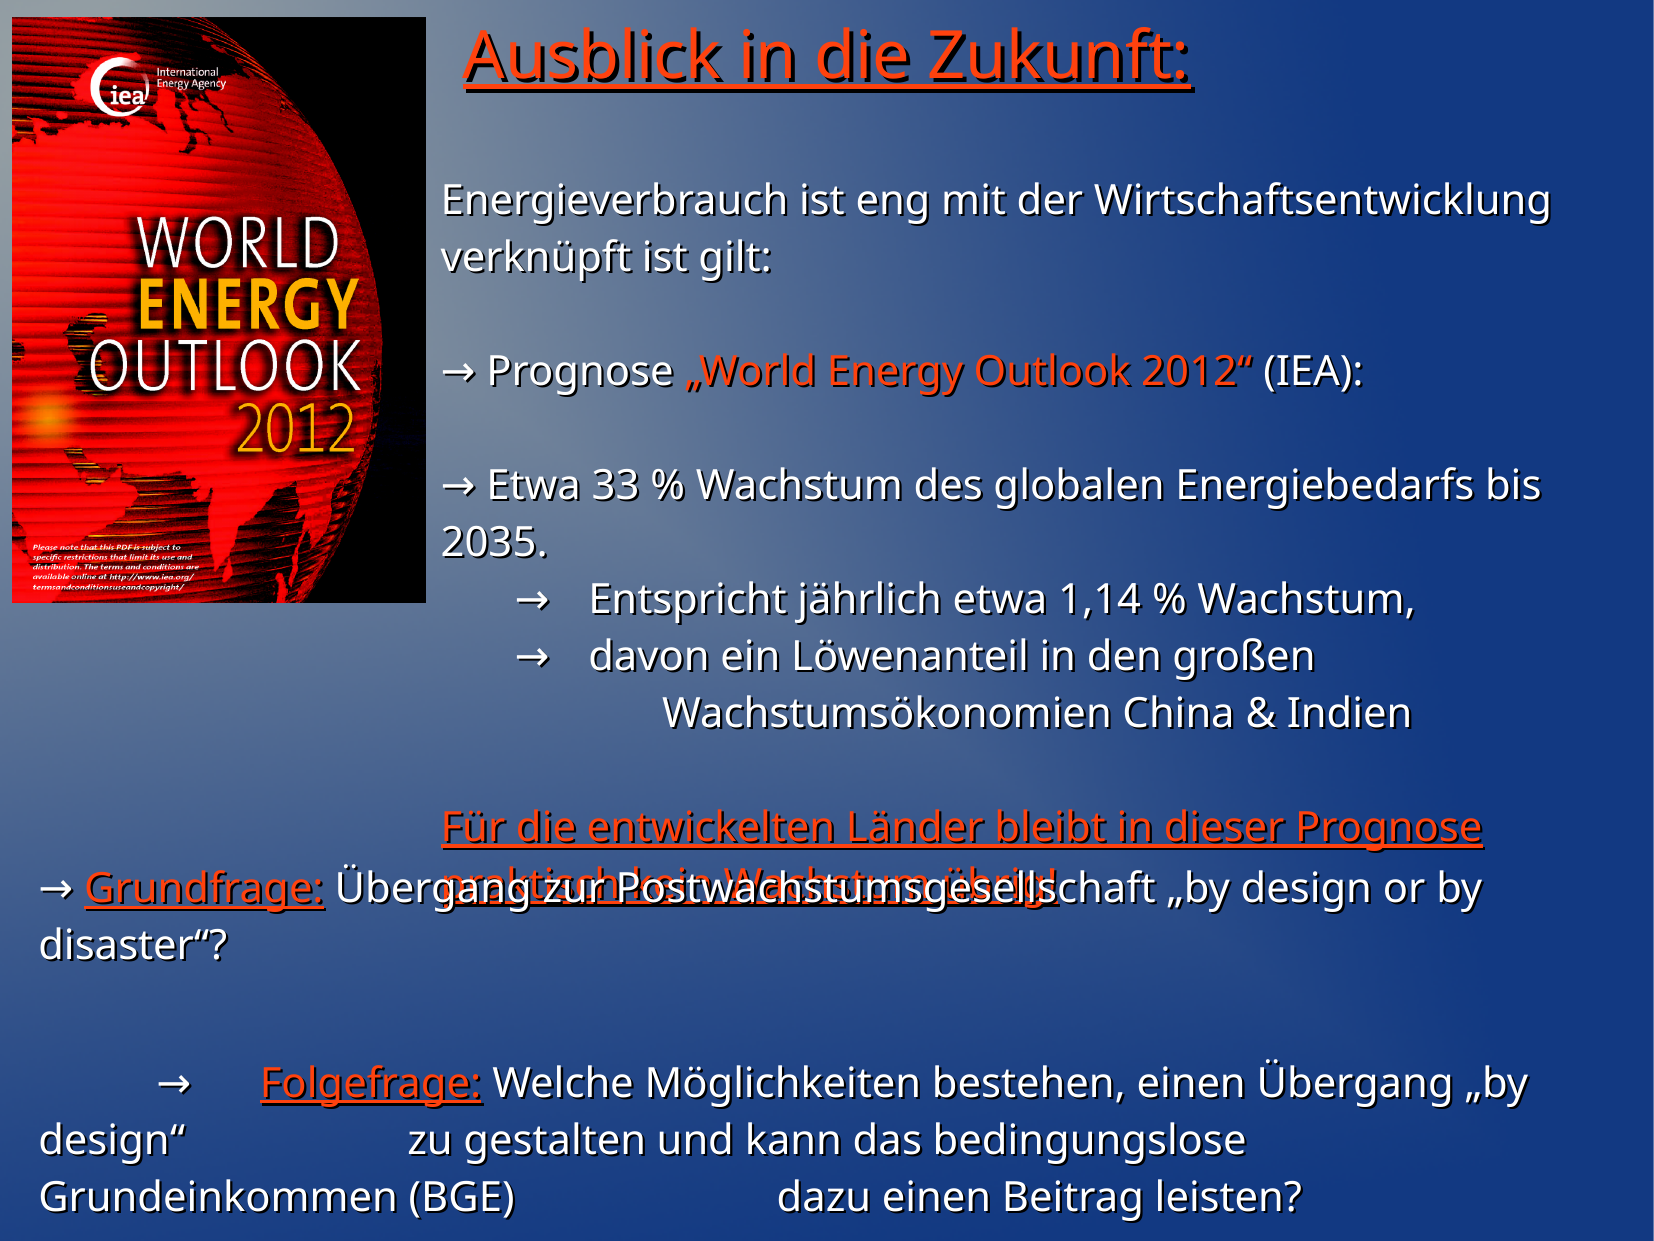

Ausblick in die Zukunft:
Energieverbrauch ist eng mit der Wirtschaftsentwicklung verknüpft ist gilt:
→ Prognose „World Energy Outlook 2012“ (IEA):
→ Etwa 33 % Wachstum des globalen Energiebedarfs bis 2035.
	→ 	Entspricht jährlich etwa 1,14 % Wachstum,
	→ 	davon ein Löwenanteil in den großen 							Wachstumsökonomien China & Indien
Für die entwickelten Länder bleibt in dieser Prognose praktisch kein Wachstum übrig!
→ Grundfrage: Übergang zur Postwachstumsgesellschaft „by design or by disaster“?
 → 	Folgefrage: Welche Möglichkeiten bestehen, einen Übergang „by design“ 			zu gestalten und kann das bedingungslose Grundeinkommen (BGE) 				dazu einen Beitrag leisten?